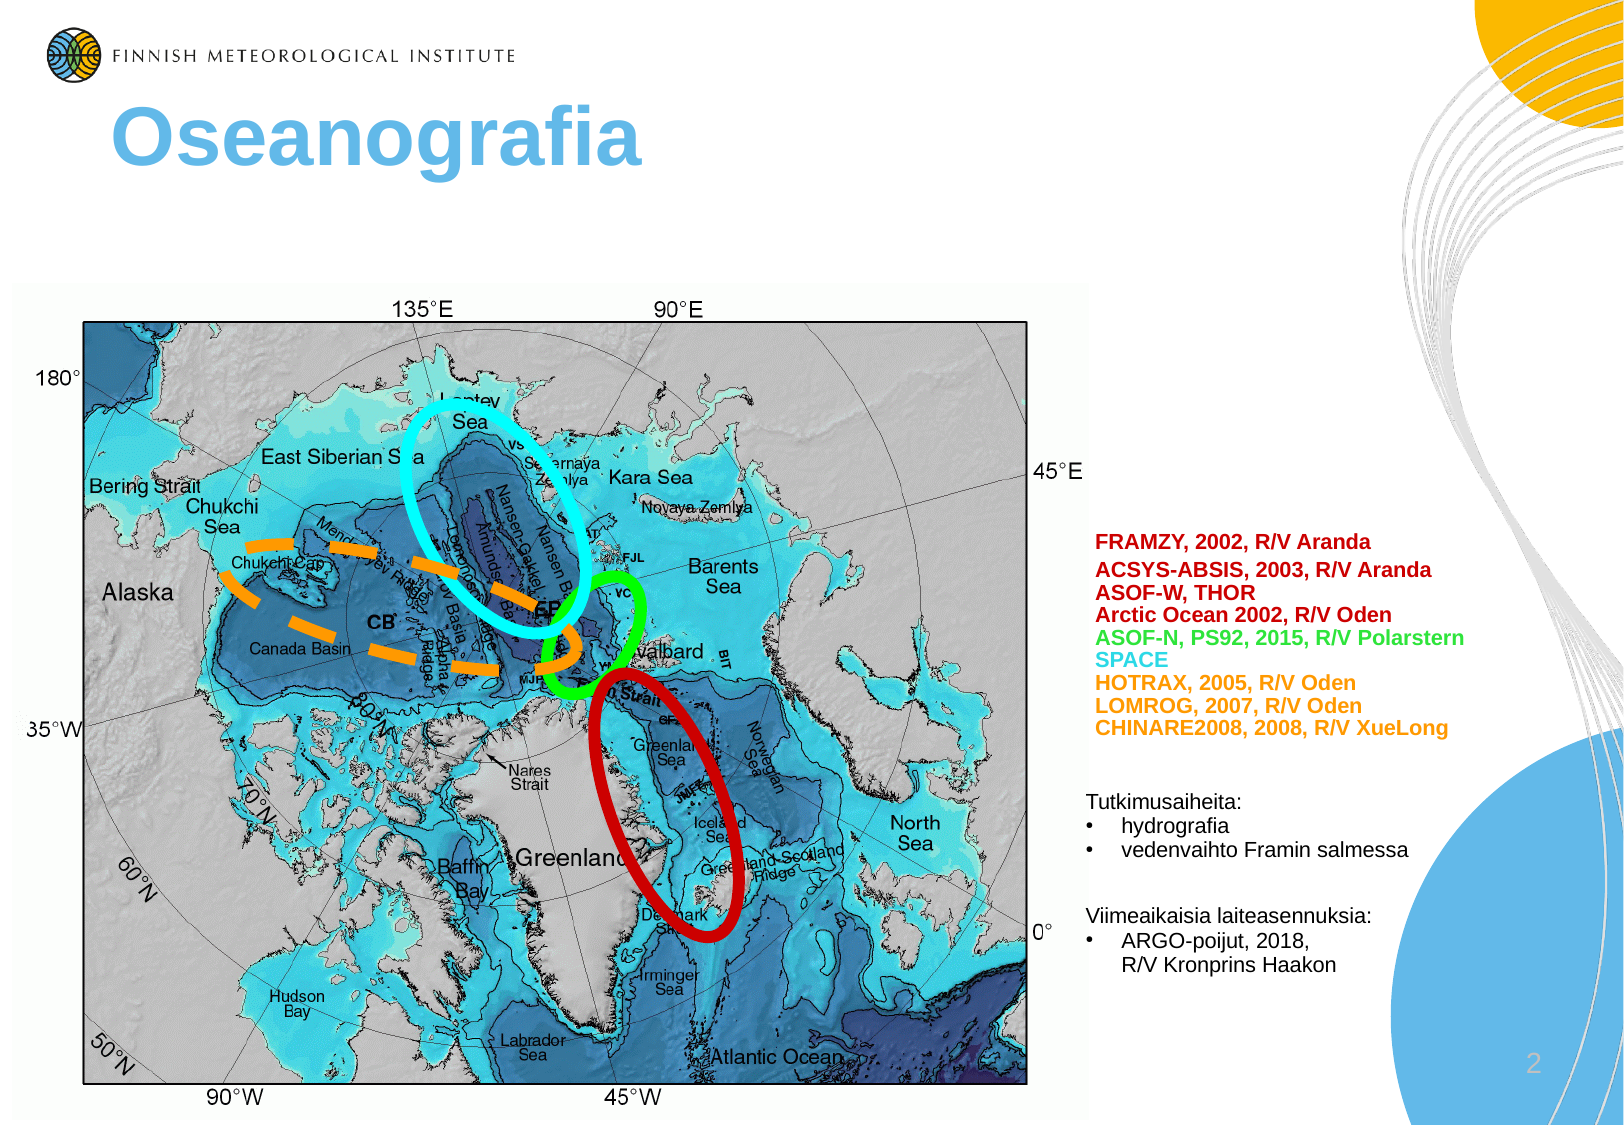

# Oseanografia
FRAMZY, 2002, R/V Aranda
ACSYS-ABSIS, 2003, R/V Aranda
ASOF-W, THOR
Arctic Ocean 2002, R/V Oden
ASOF-N, PS92, 2015, R/V Polarstern
SPACE
HOTRAX, 2005, R/V Oden
LOMROG, 2007, R/V Oden
CHINARE2008, 2008, R/V XueLong
Tutkimusaiheita:
hydrografia
vedenvaihto Framin salmessa
Viimeaikaisia laiteasennuksia:
ARGO-poijut, 2018,
R/V Kronprins Haakon
2